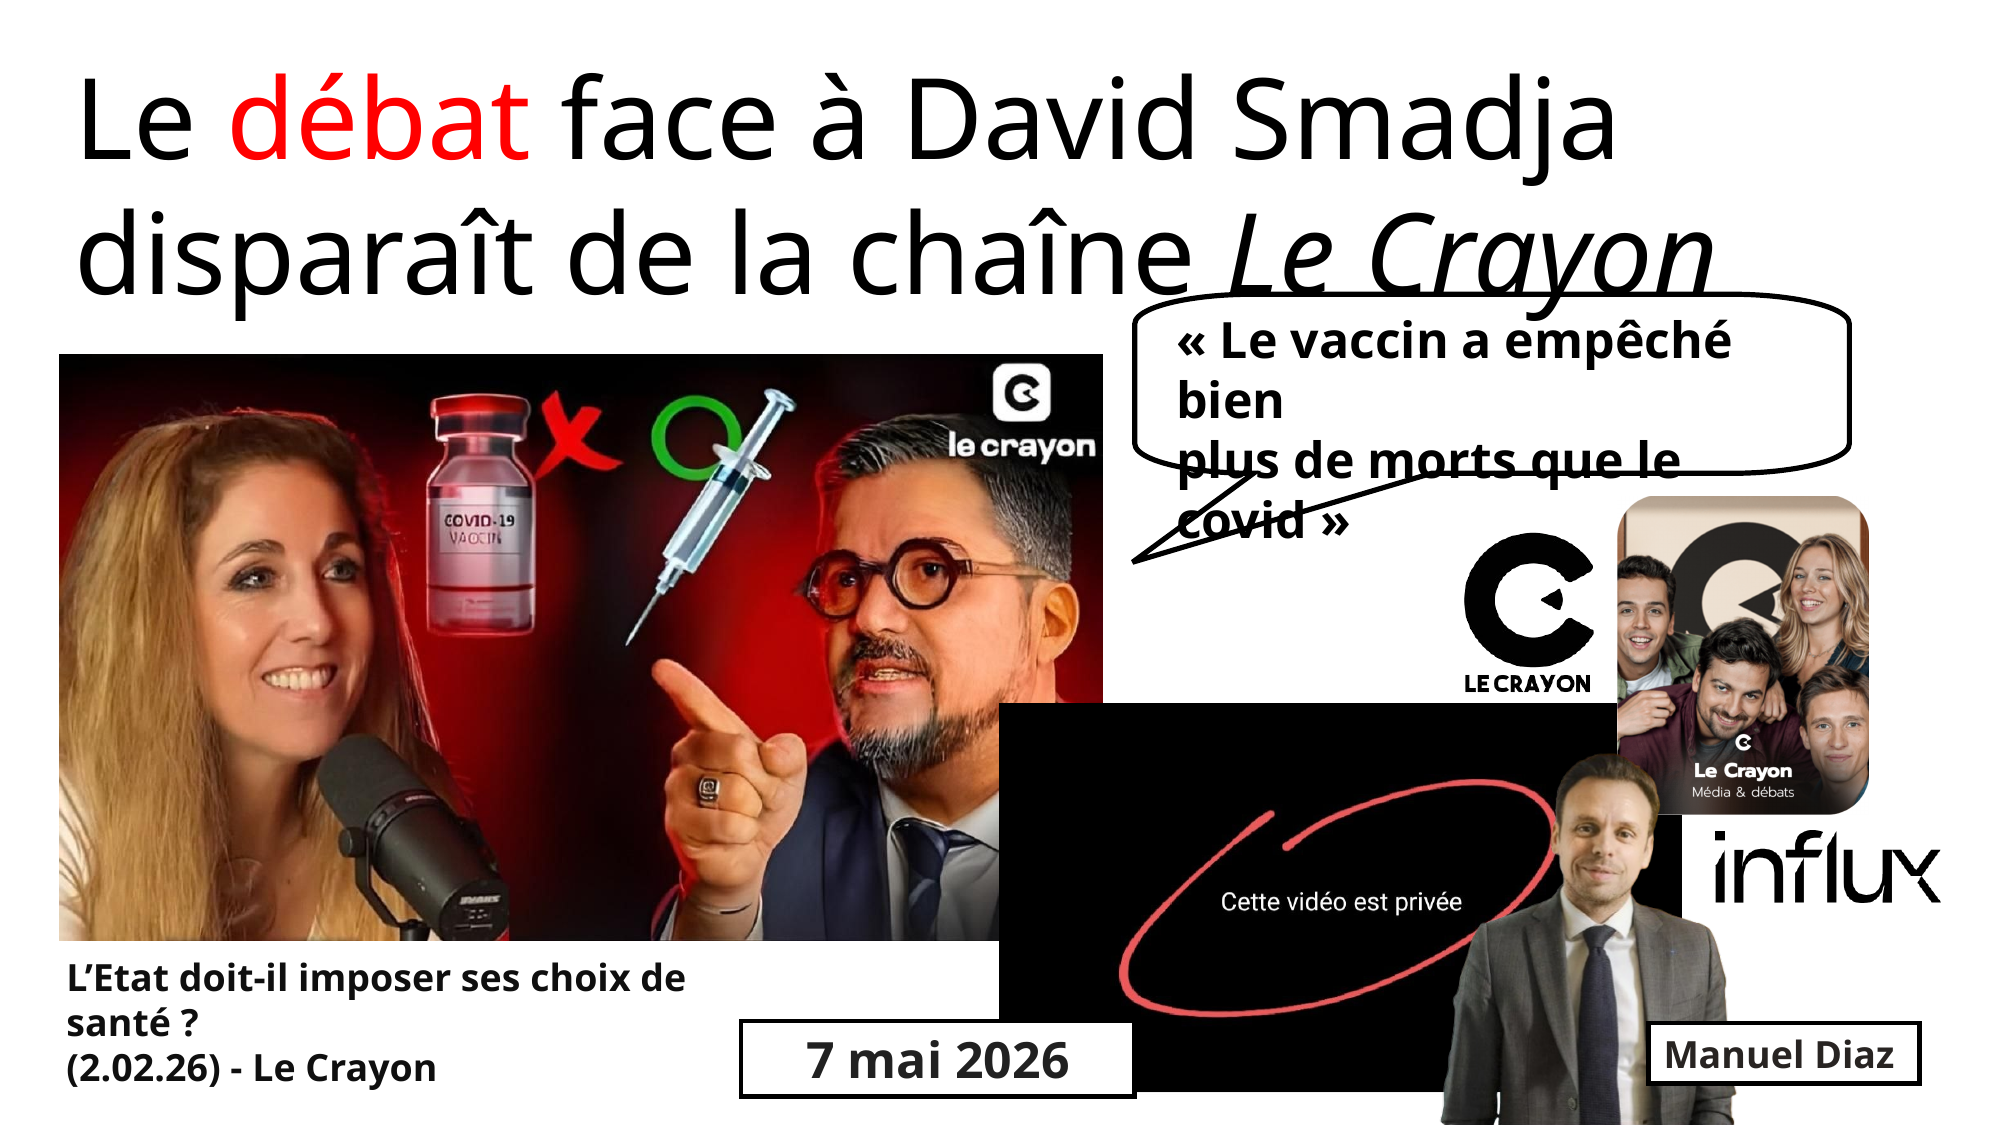

Le débat face à David Smadja disparaît de la chaîne Le Crayon
« Le vaccin a empêché bien
plus de morts que le covid »
L’Etat doit-il imposer ses choix de santé ?
(2.02.26) - Le Crayon
7 mai 2026
Manuel Diaz